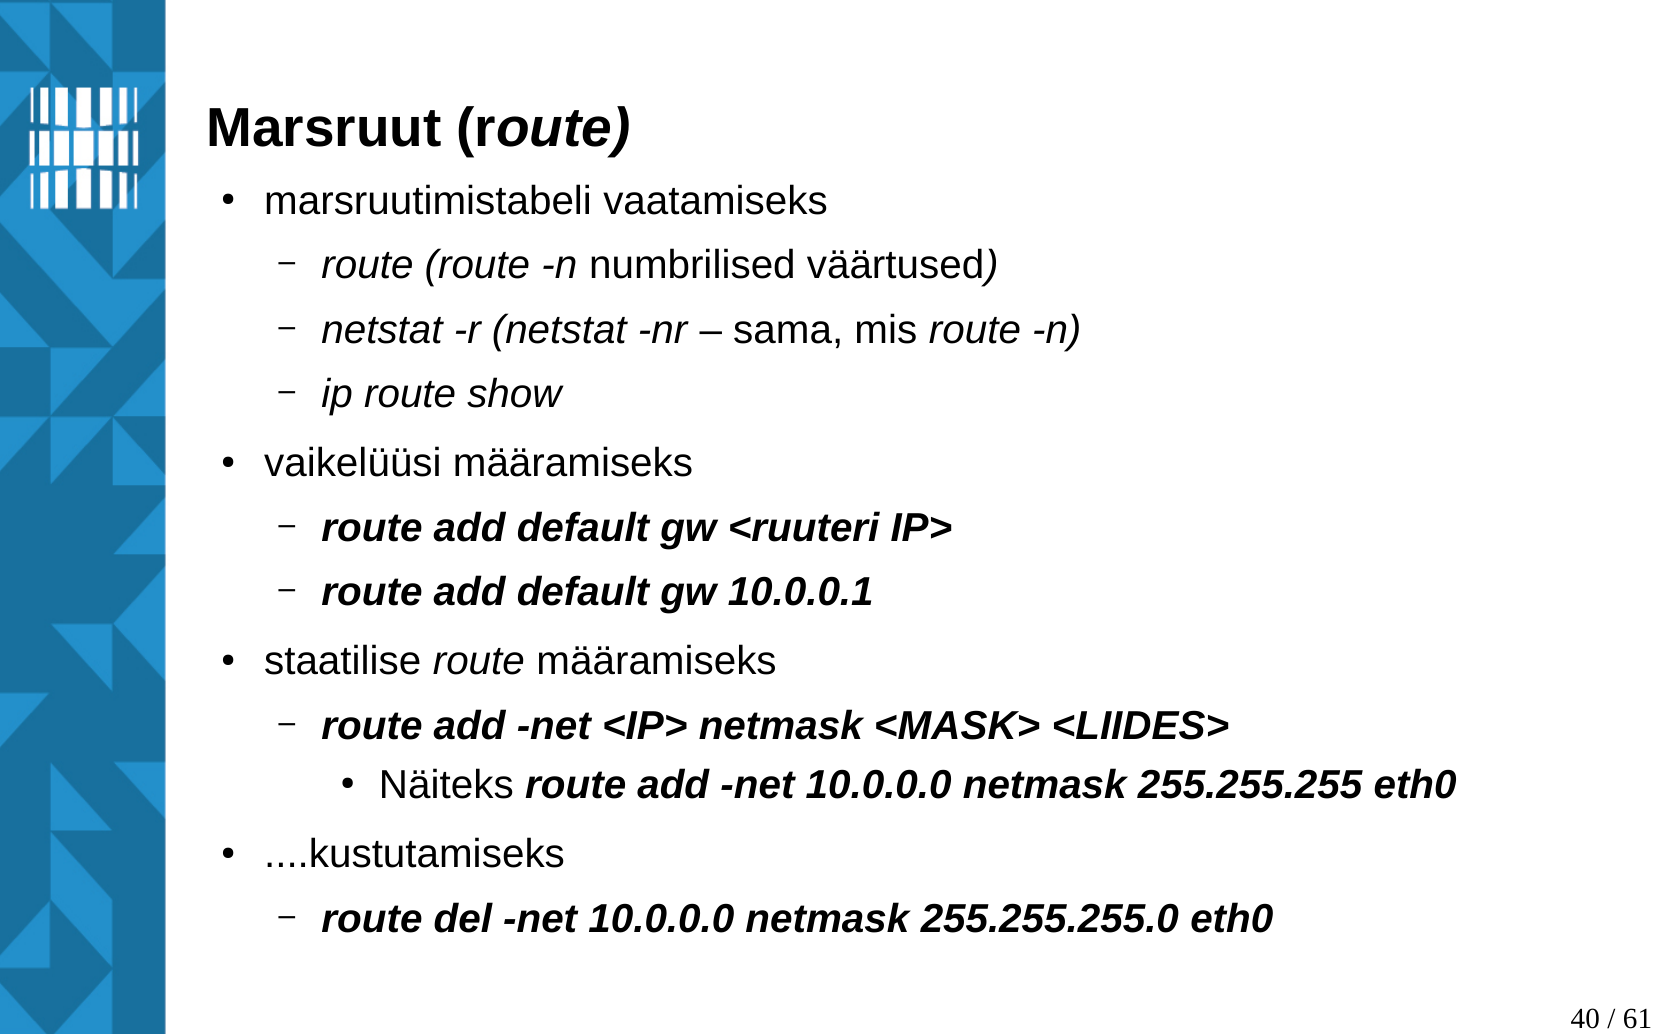

# Marsruut (route)
marsruutimistabeli vaatamiseks
route (route -n numbrilised väärtused)
netstat -r (netstat -nr – sama, mis route -n)
ip route show
vaikelüüsi määramiseks
route add default gw <ruuteri IP>
route add default gw 10.0.0.1
staatilise route määramiseks
route add -net <IP> netmask <MASK> <LIIDES>
Näiteks route add -net 10.0.0.0 netmask 255.255.255 eth0
....kustutamiseks
route del -net 10.0.0.0 netmask 255.255.255.0 eth0
40